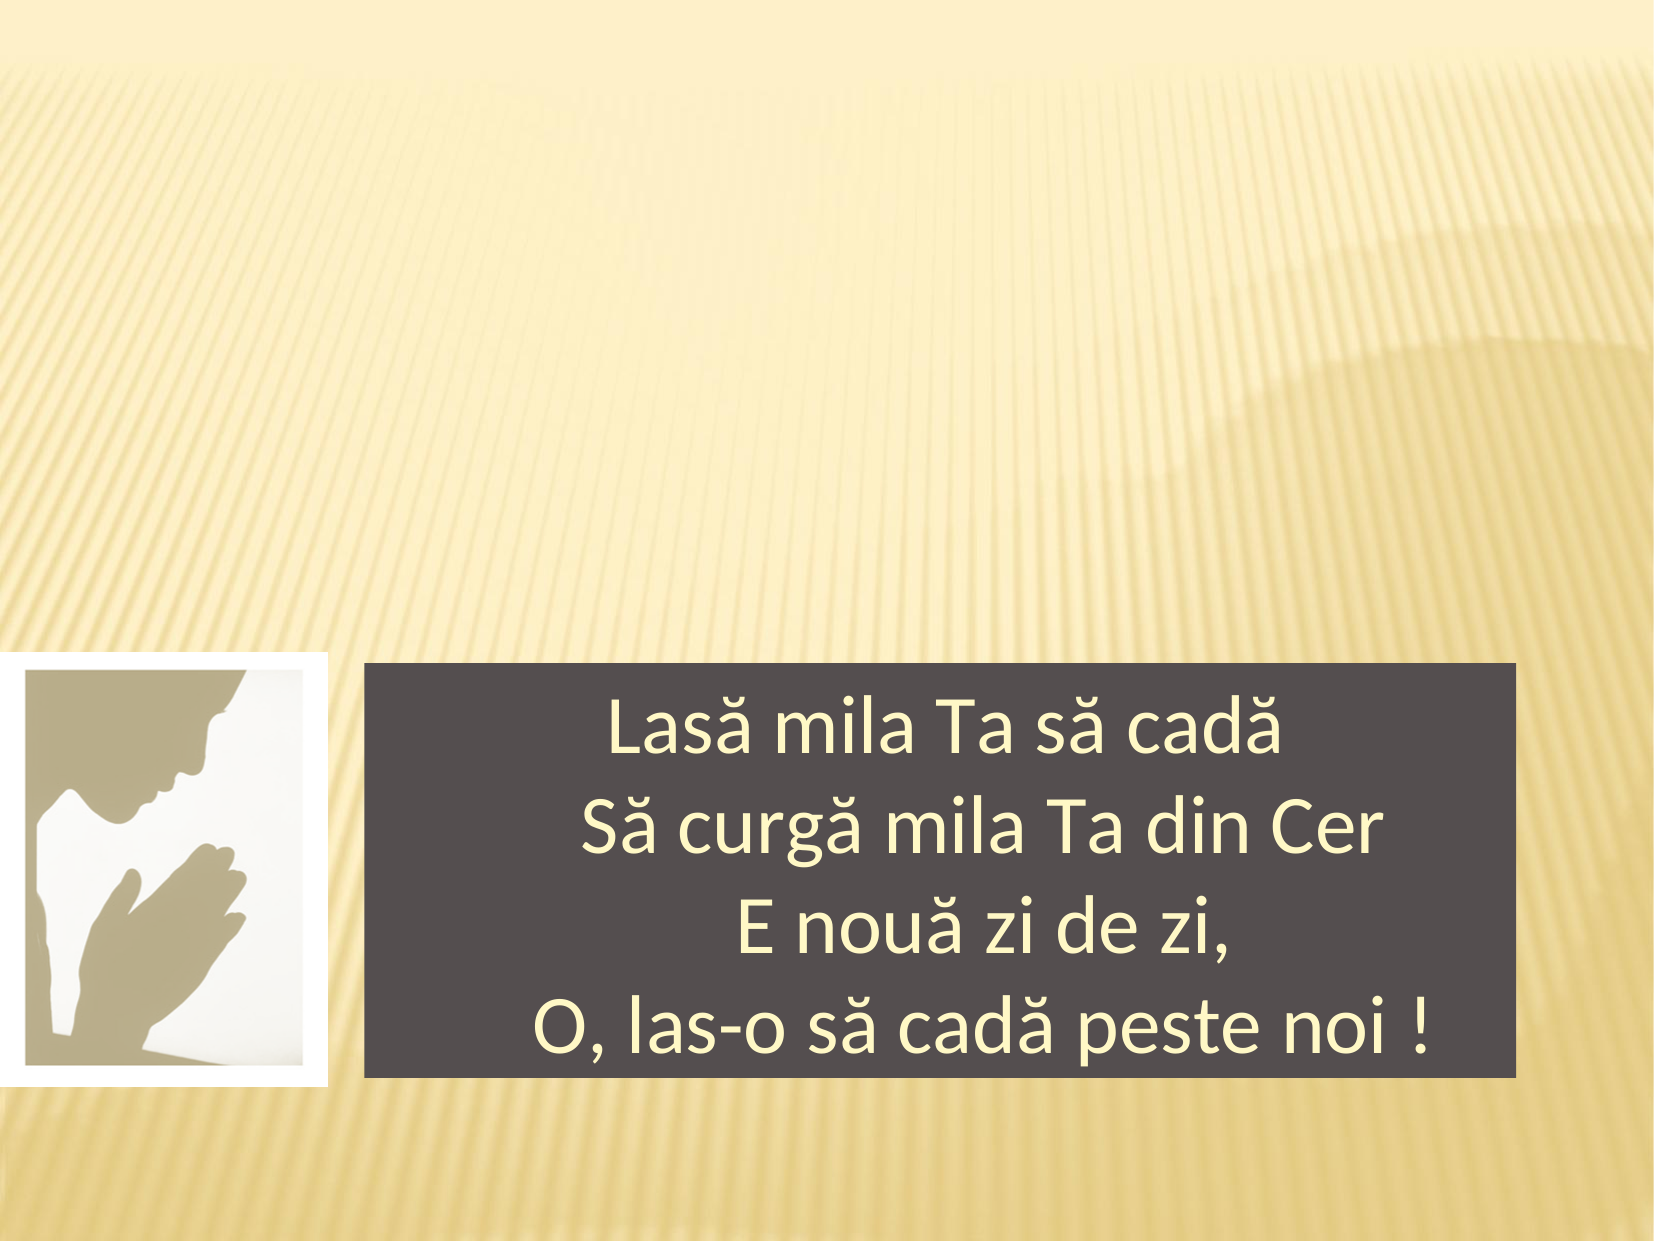

Lasă mila Ta să cadă
 Să curgă mila Ta din Cer
 E nouă zi de zi,
 O, las-o să cadă peste noi !